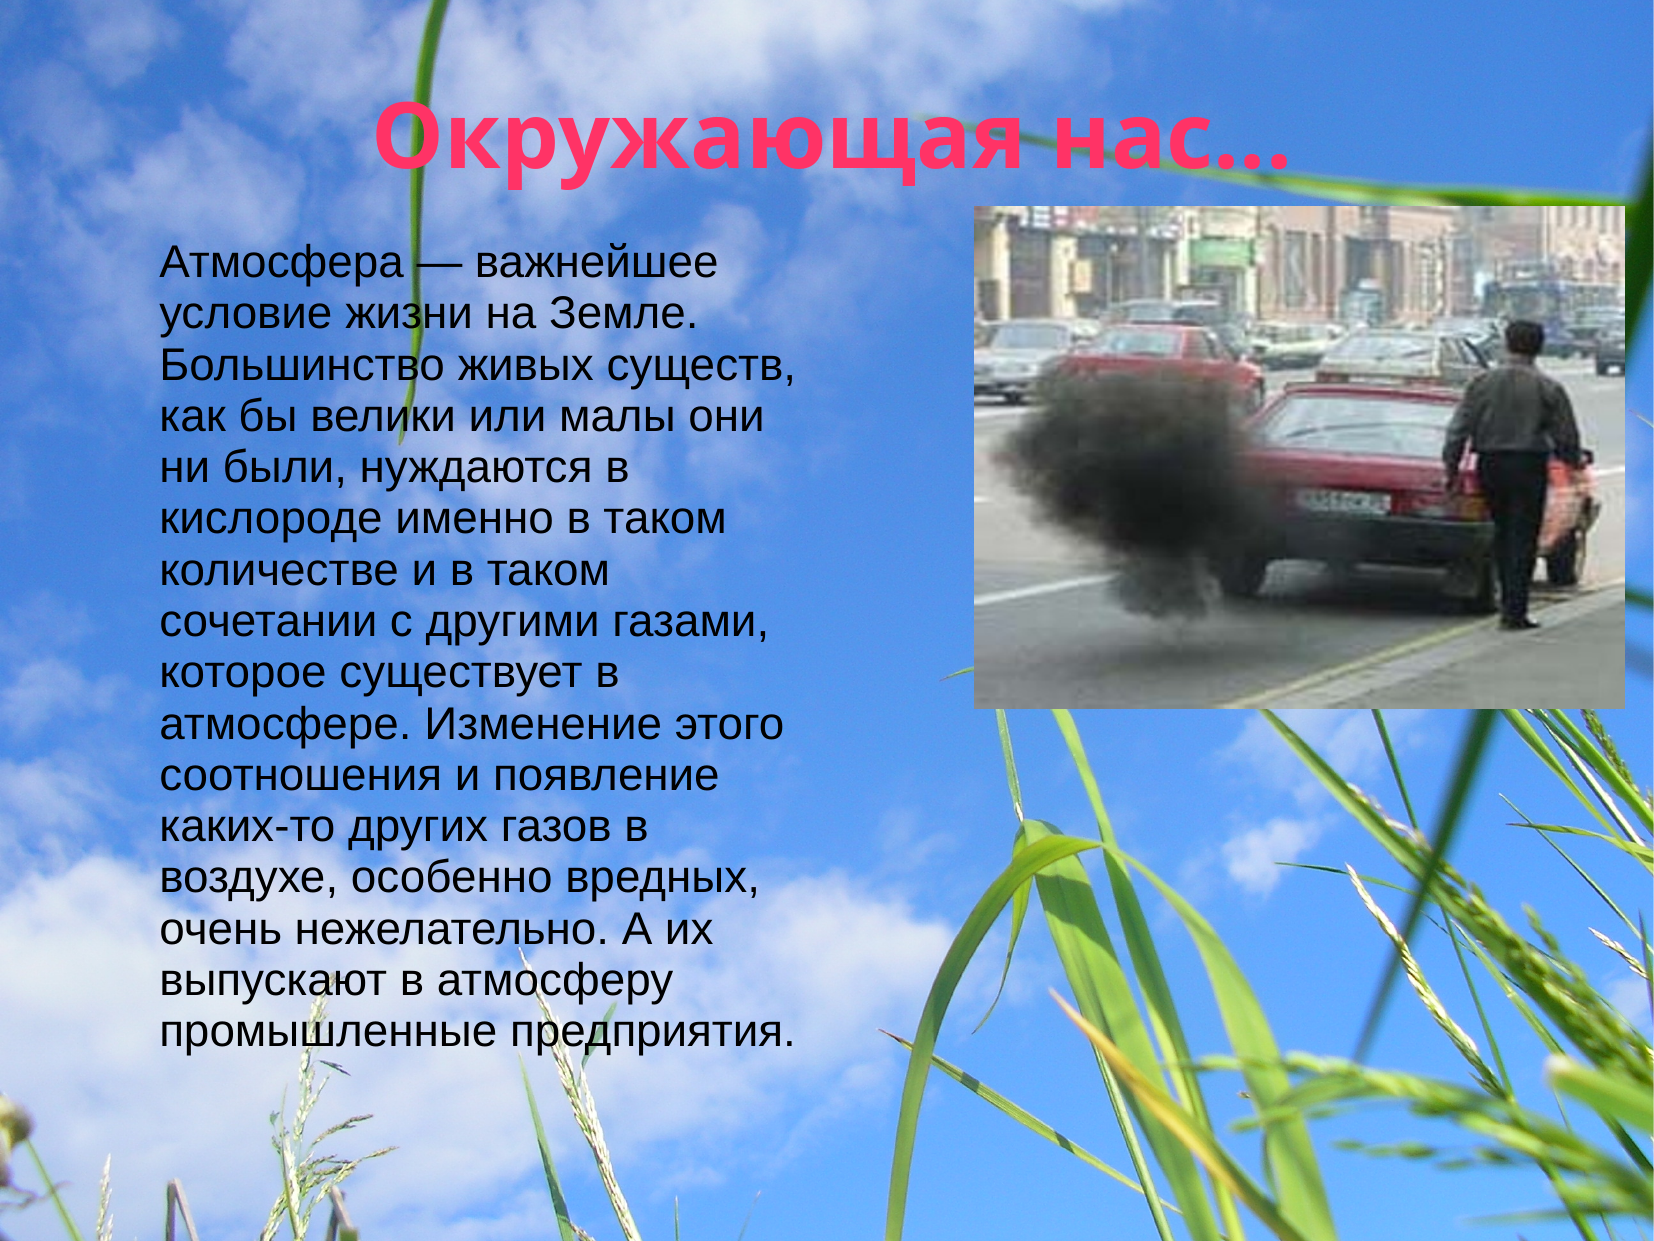

# Окружающая нас...
Атмосфера — важнейшее условие жизни на Земле. Большинство живых существ, как бы велики или малы они ни были, нуждаются в кислороде именно в таком количестве и в таком сочетании с другими газами, которое существует в атмосфере. Изменение этого соотношения и появление каких-то других газов в воздухе, особенно вредных, очень нежелательно. А их выпускают в атмосферу промышленные предприятия.